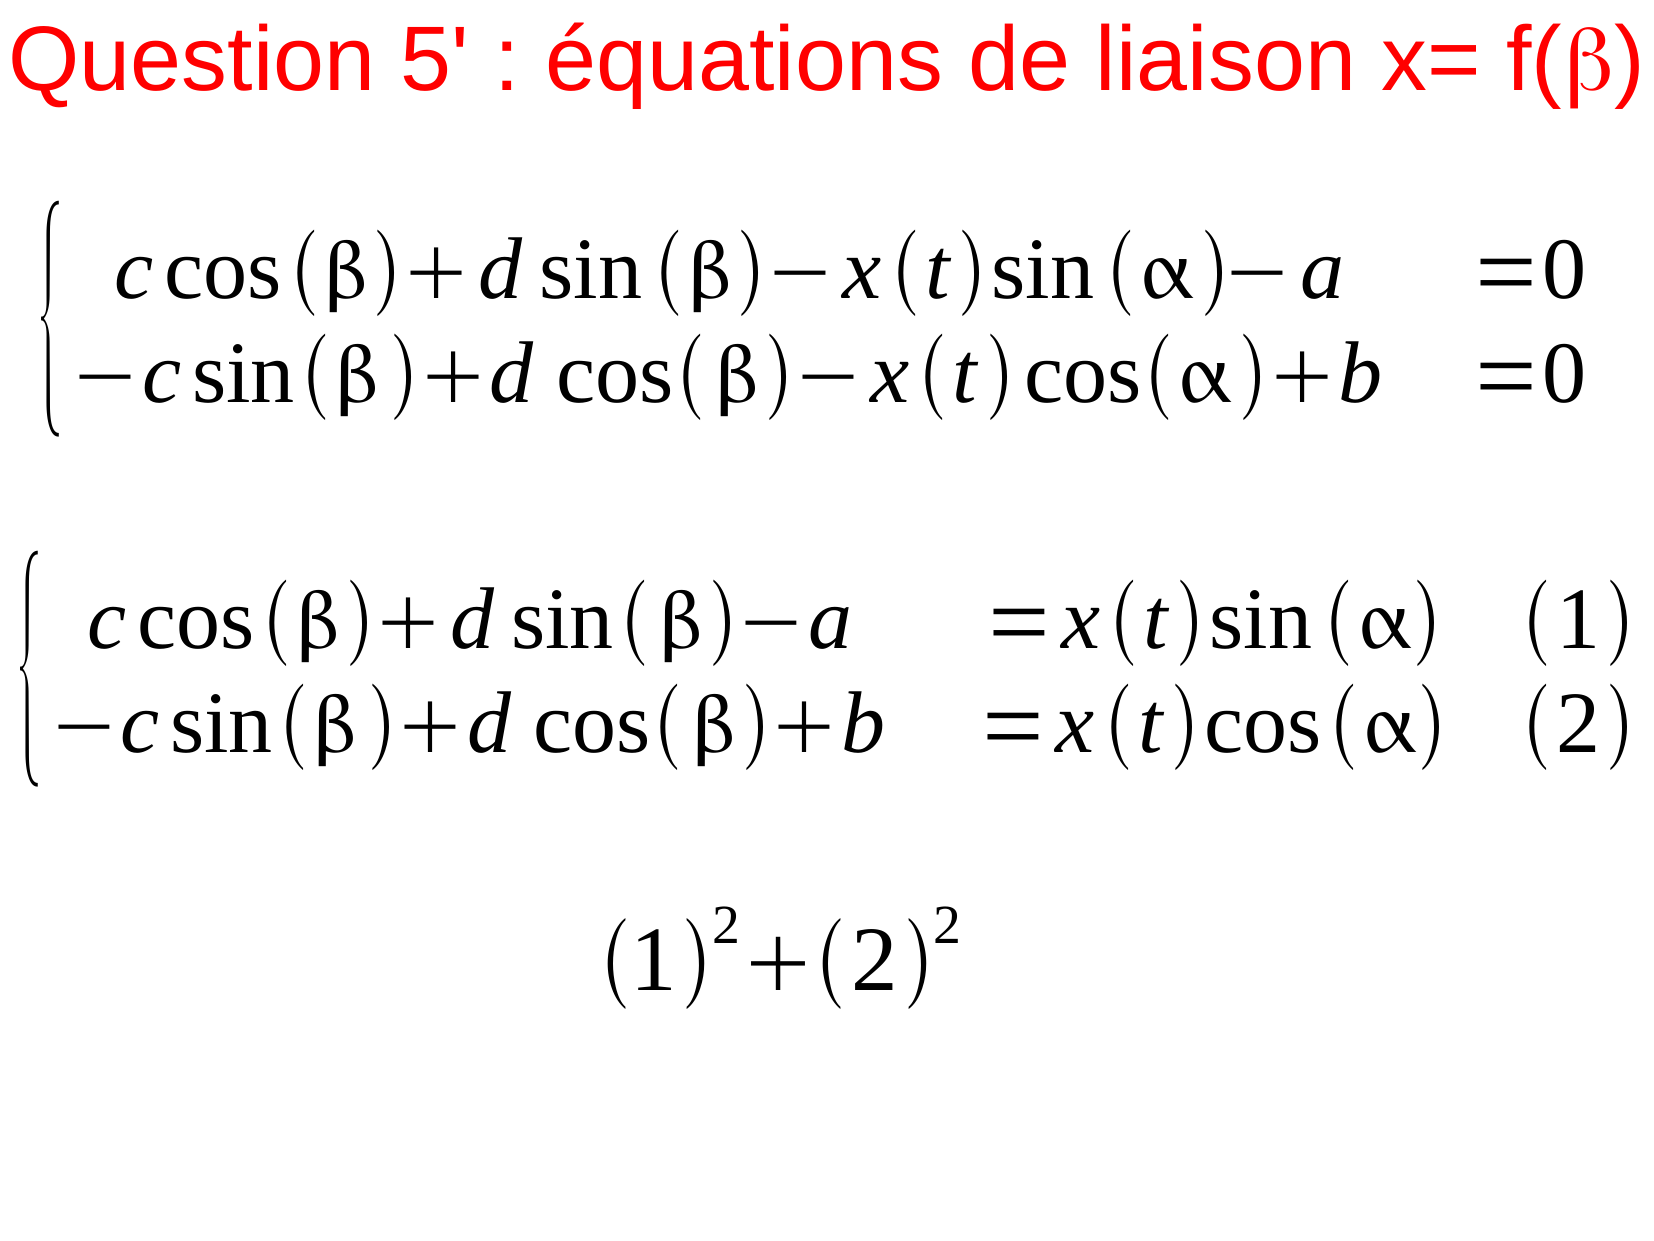

# Question 5' : équations de liaison x= f(b)